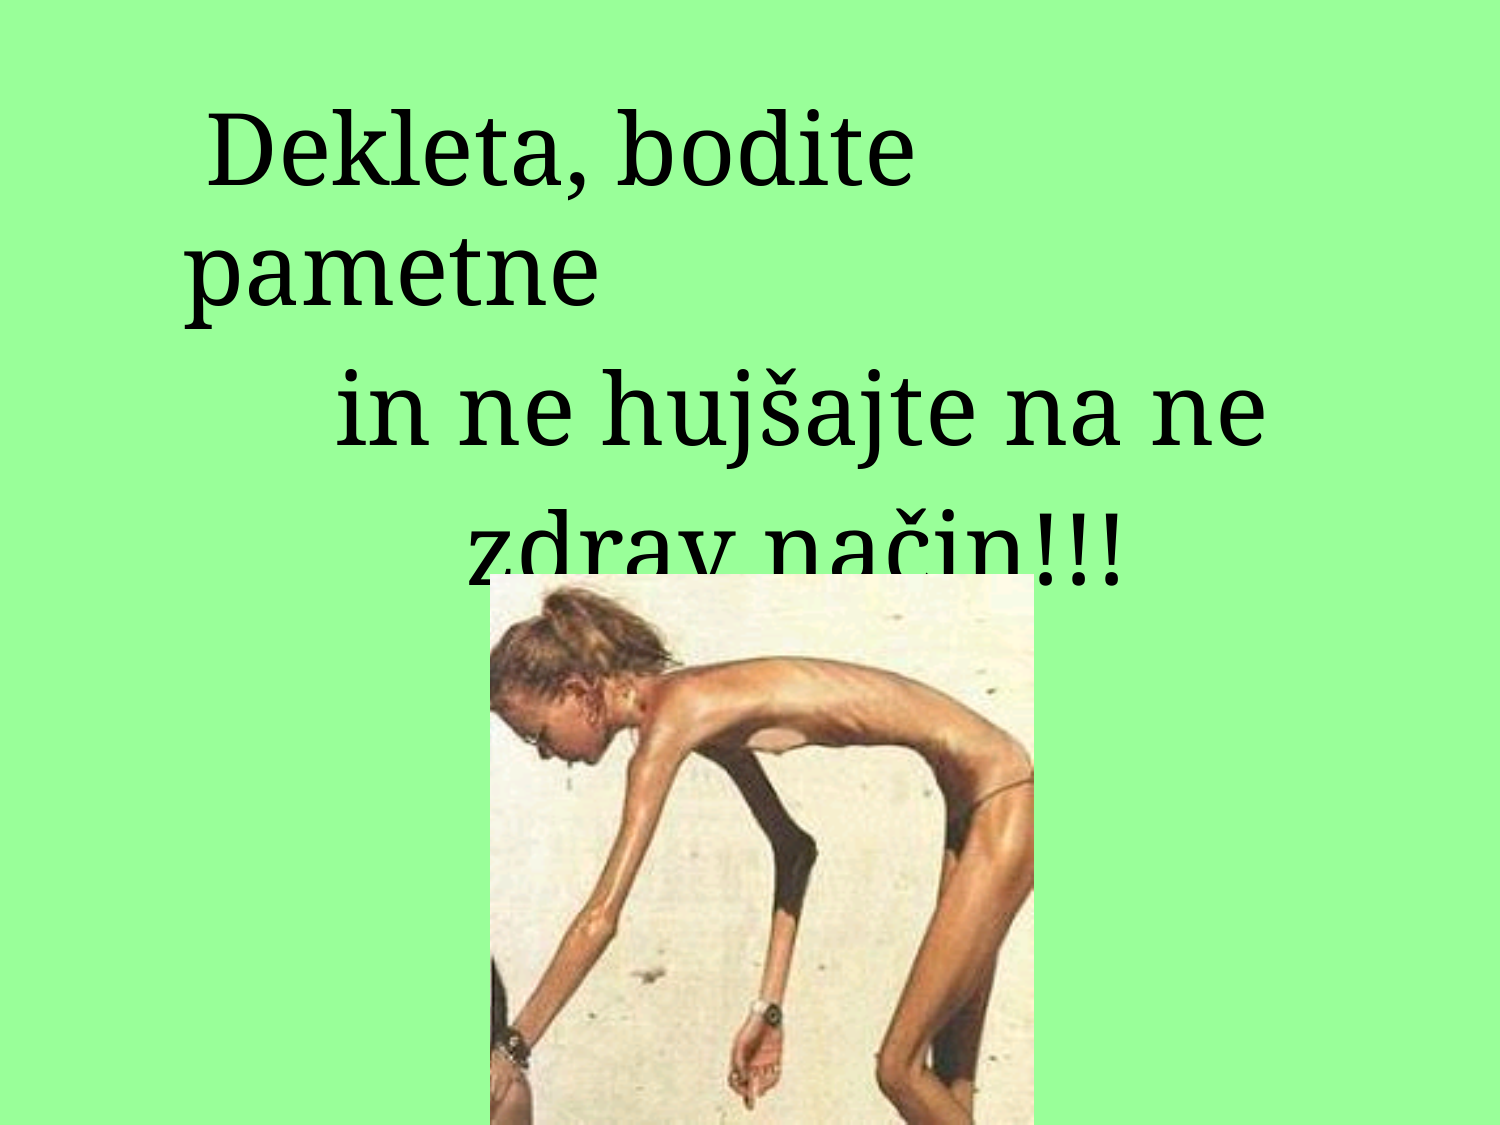

Dekleta, bodite pametne
 in ne hujšajte na ne
 zdrav način!!!
#